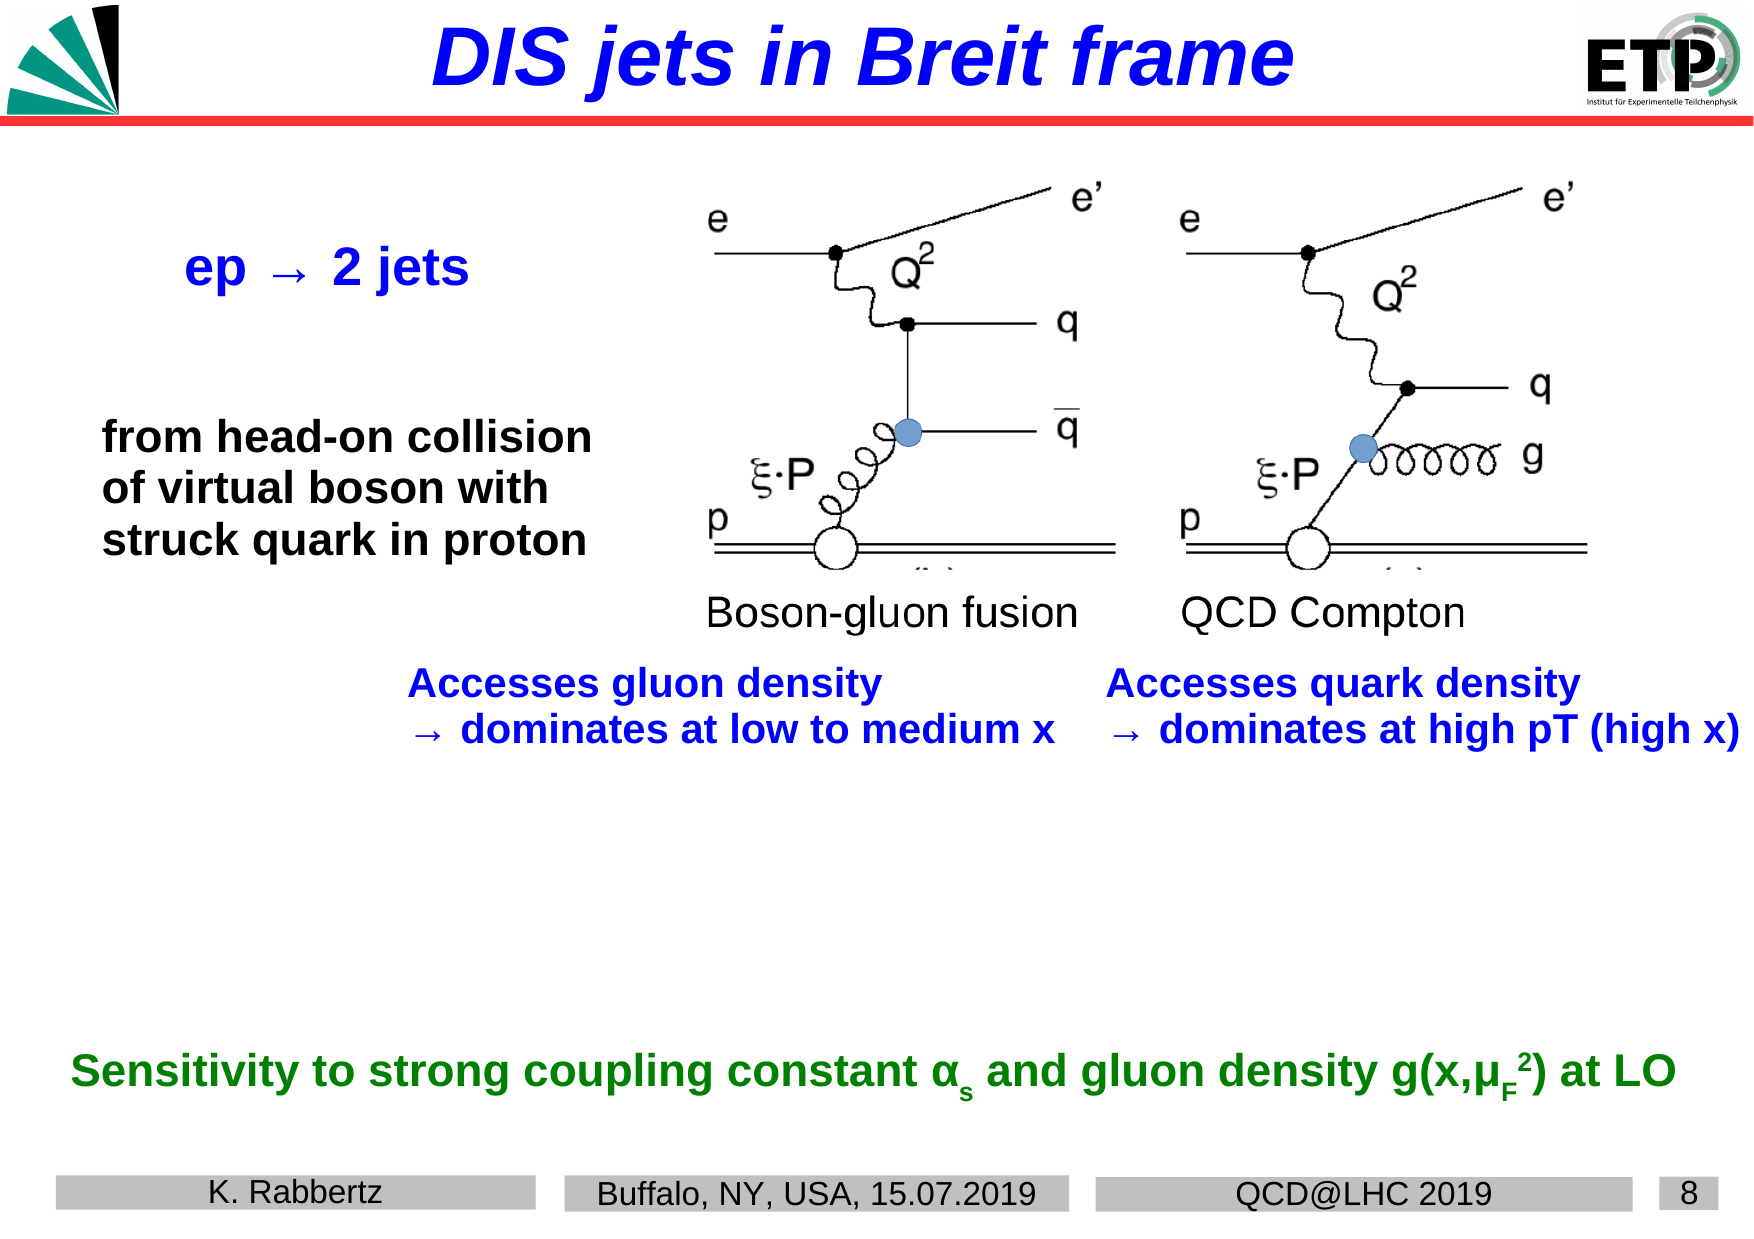

# DIS jets in Breit frame
ep → 2 jets
from head-on collision
of virtual boson with
struck quark in proton
Accesses gluon density
→ dominates at low to medium x
Accesses quark density
→ dominates at high pT (high x)
Sensitivity to strong coupling constant αs and gluon density g(x,μF2) at LO